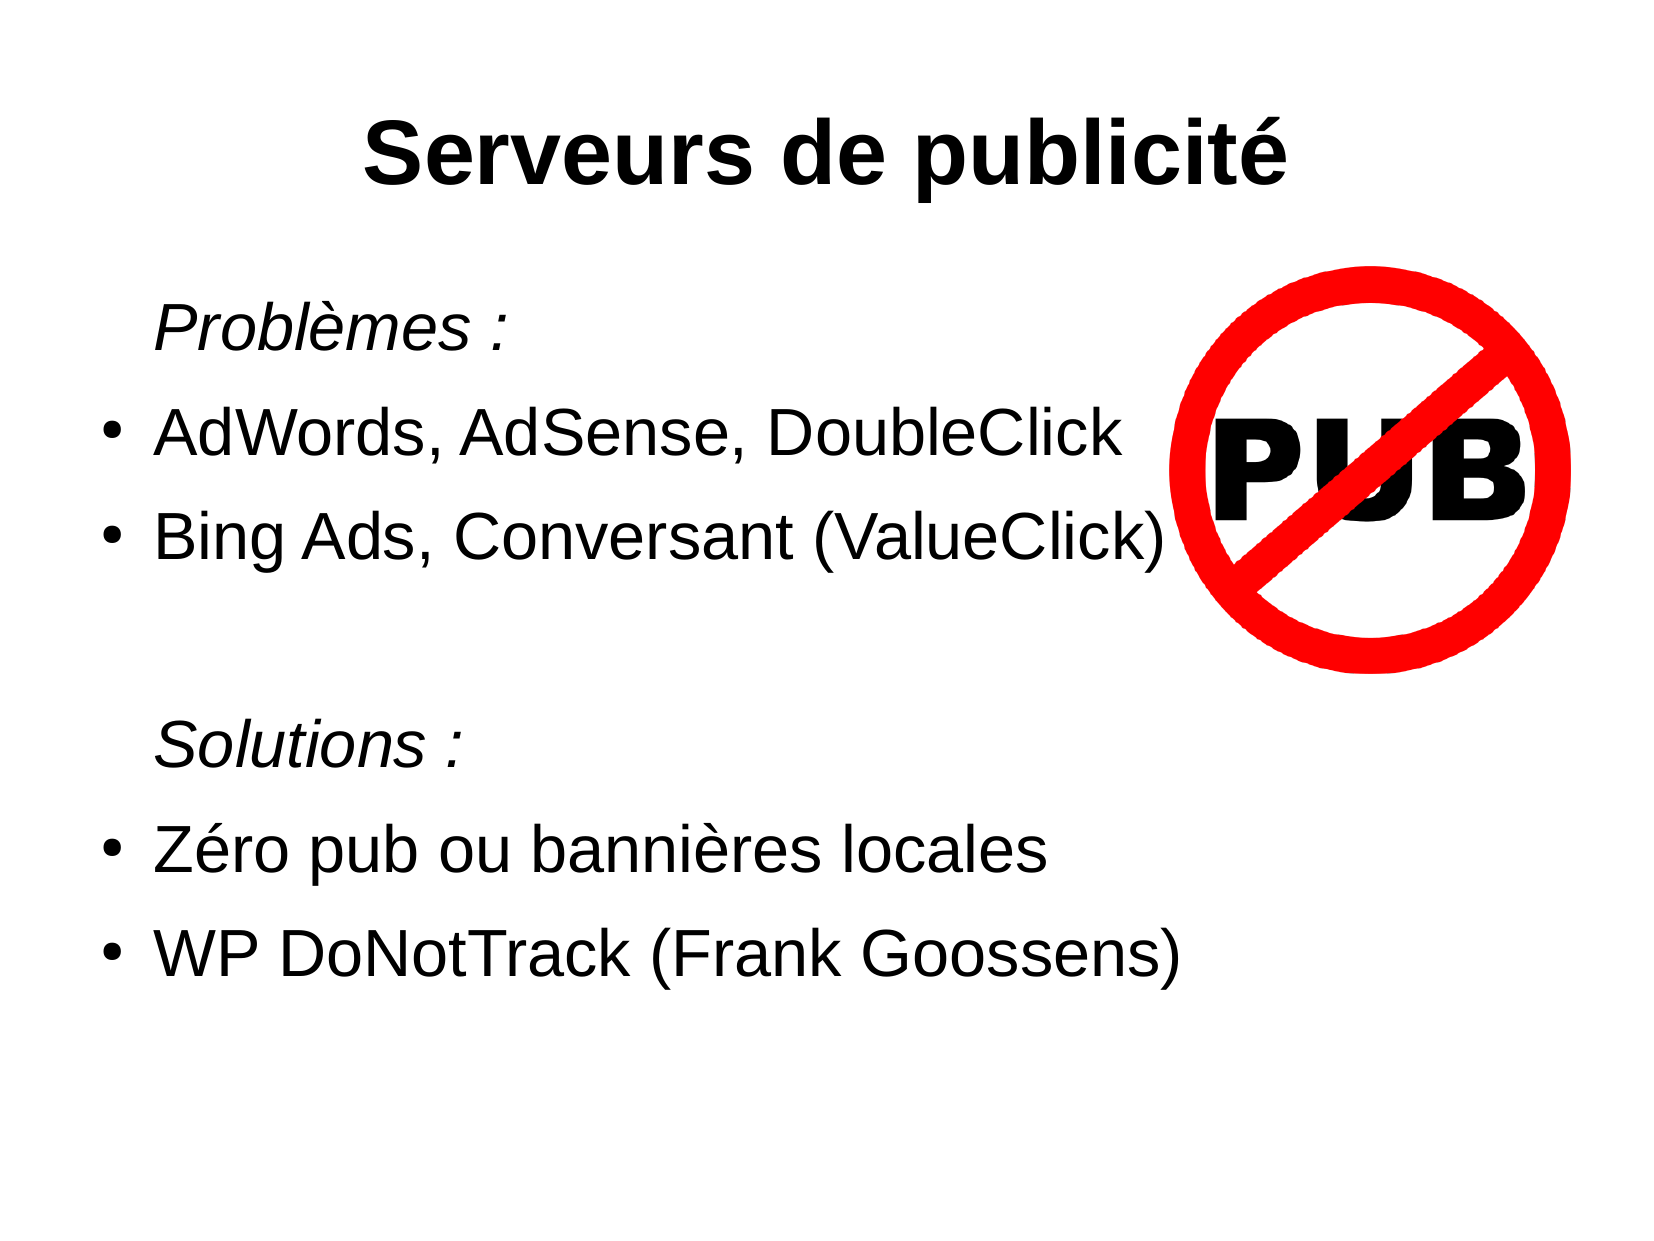

# Serveurs de publicité
Problèmes :
AdWords, AdSense, DoubleClick
Bing Ads, Conversant (ValueClick)
Solutions :
Zéro pub ou bannières locales
WP DoNotTrack (Frank Goossens)